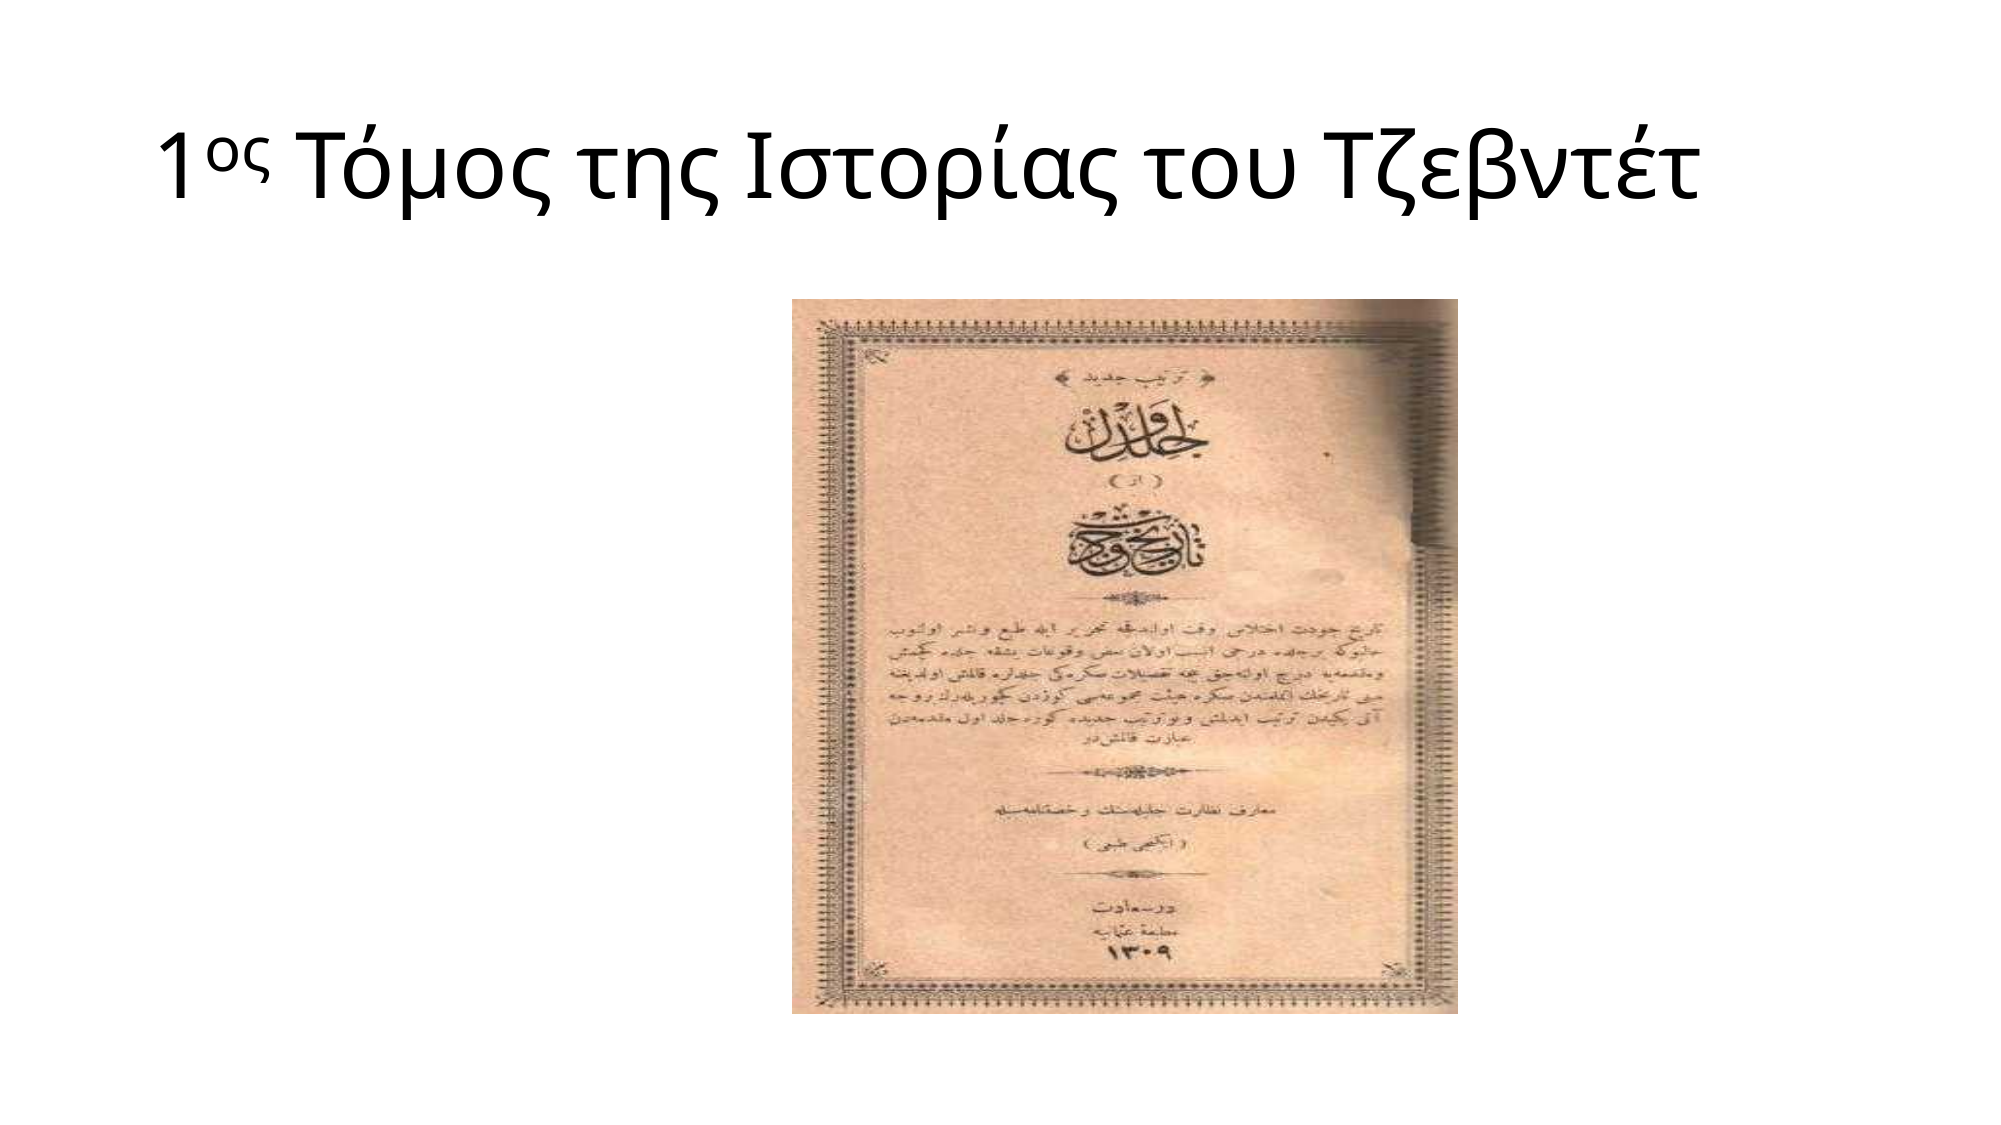

# 1ος Τόμος της Ιστορίας του Τζεβντέτ